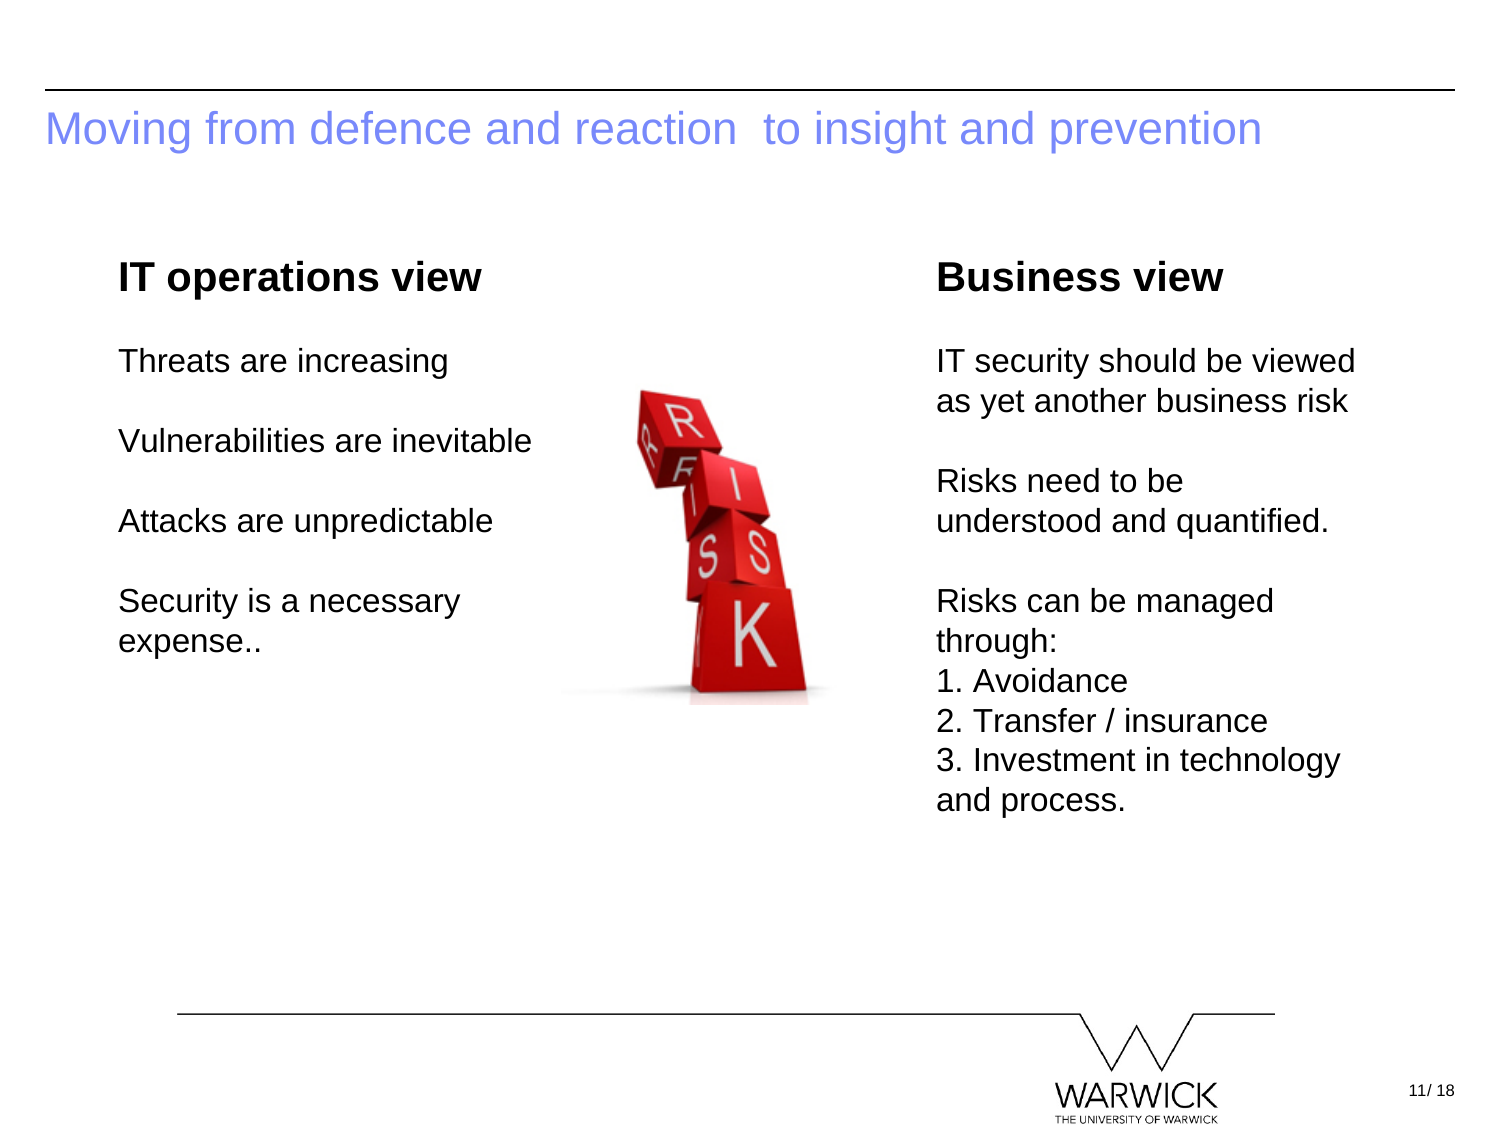

# Moving from defence and reaction to insight and prevention
IT operations view
Threats are increasing
Vulnerabilities are inevitable
Attacks are unpredictable
Security is a necessary expense..
Business view
IT security should be viewed as yet another business risk
Risks need to be understood and quantified.
Risks can be managed through:
1. Avoidance
2. Transfer / insurance
3. Investment in technology and process.